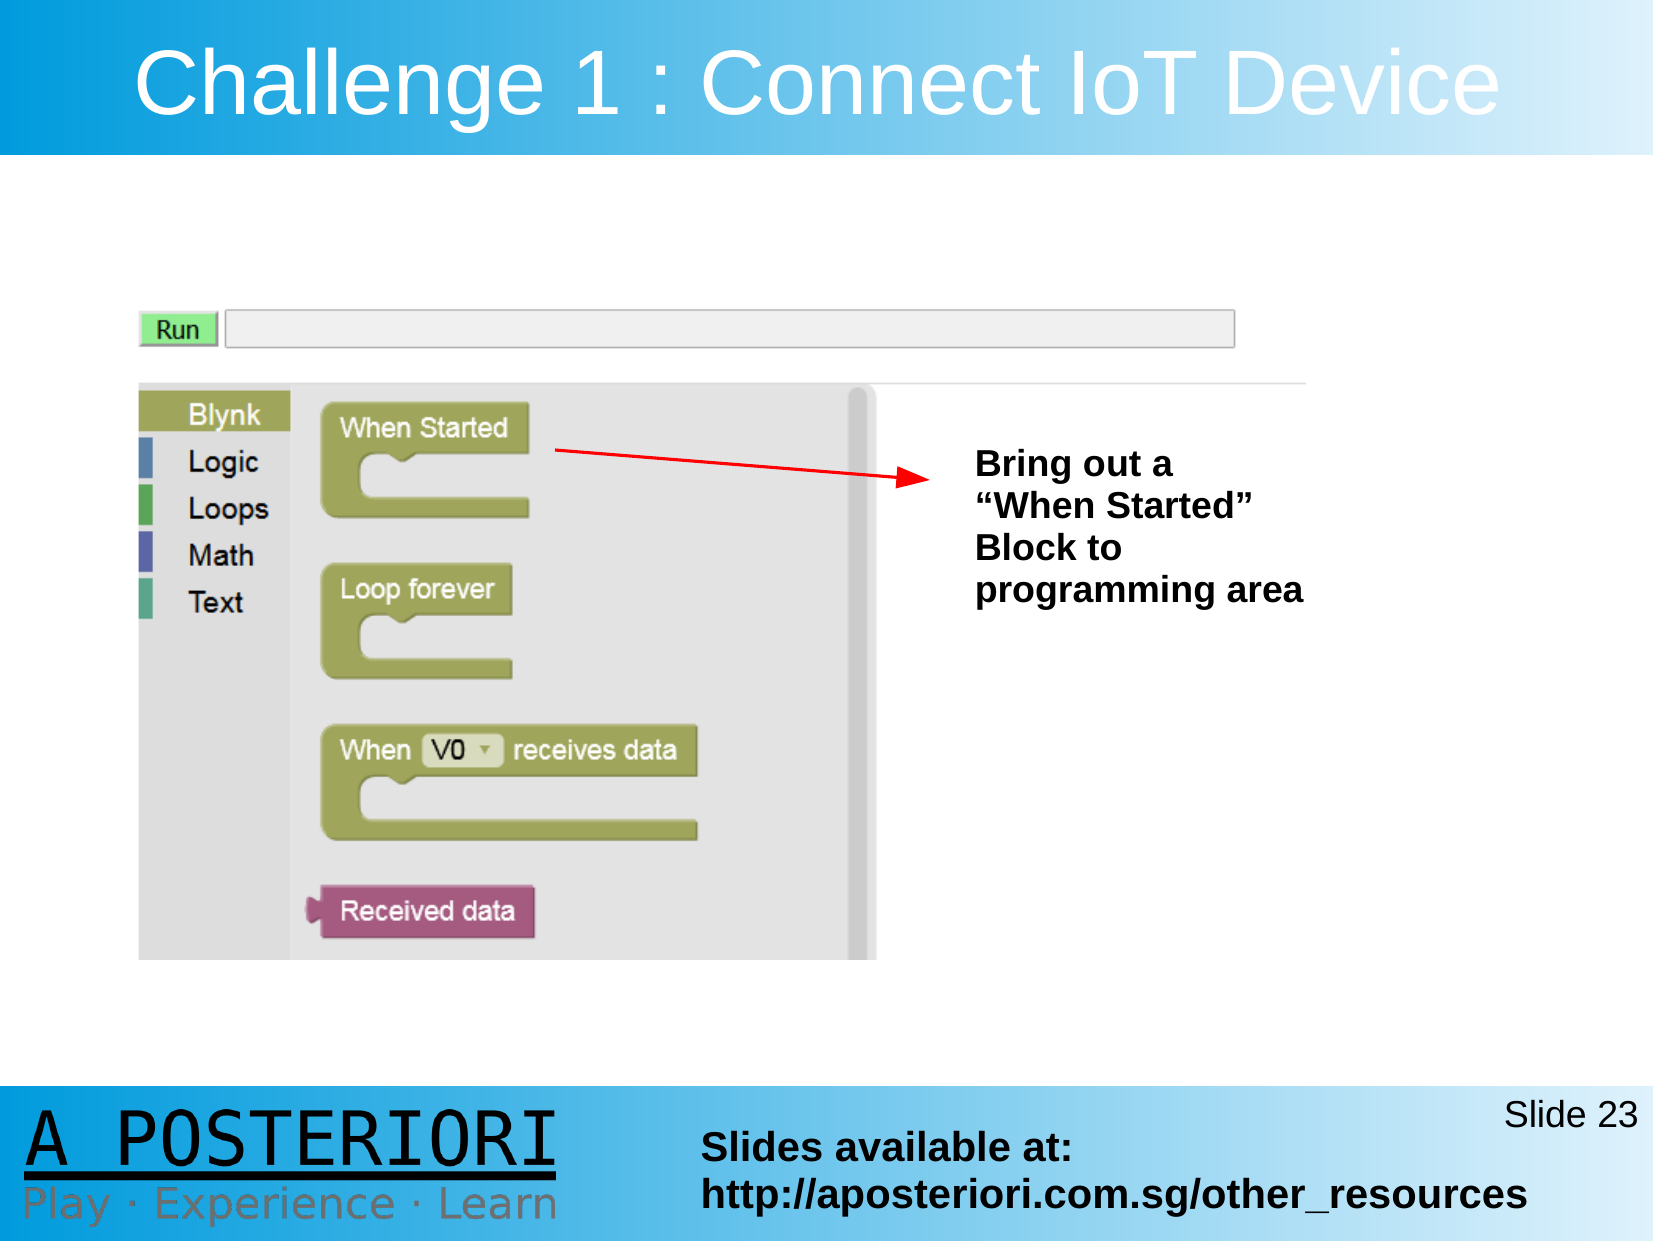

# Challenge 1 : Connect IoT Device
Bring out a
“When Started”
Block to programming area